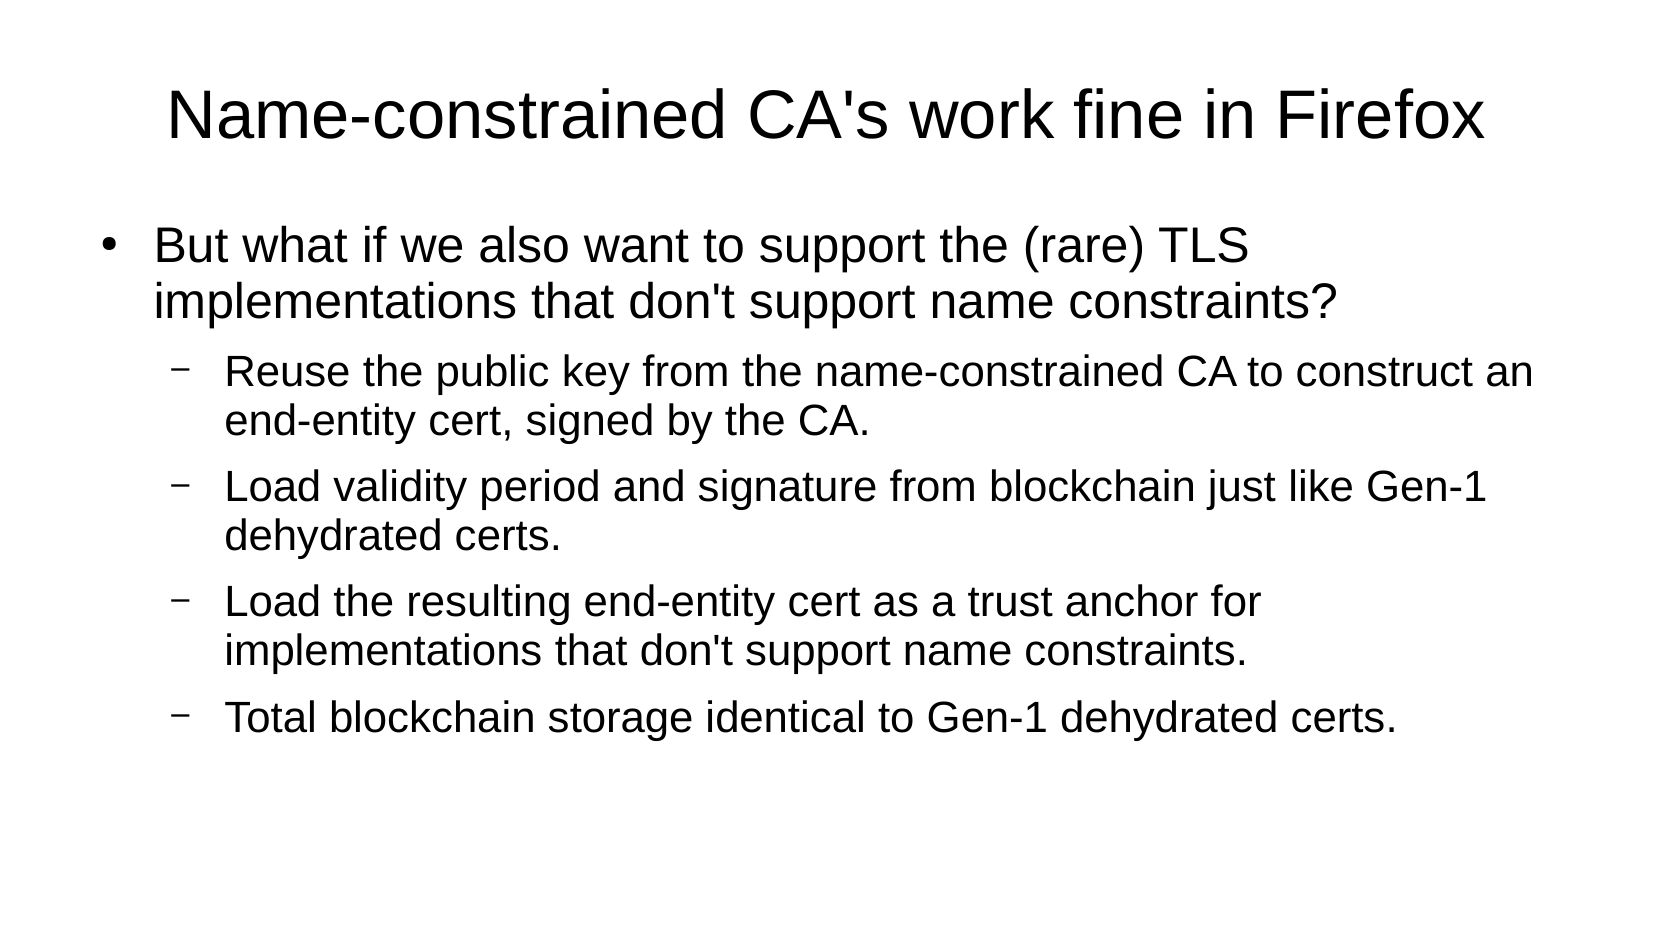

# Name-constrained CA's work fine in Firefox
But what if we also want to support the (rare) TLS implementations that don't support name constraints?
Reuse the public key from the name-constrained CA to construct an end-entity cert, signed by the CA.
Load validity period and signature from blockchain just like Gen-1 dehydrated certs.
Load the resulting end-entity cert as a trust anchor for implementations that don't support name constraints.
Total blockchain storage identical to Gen-1 dehydrated certs.